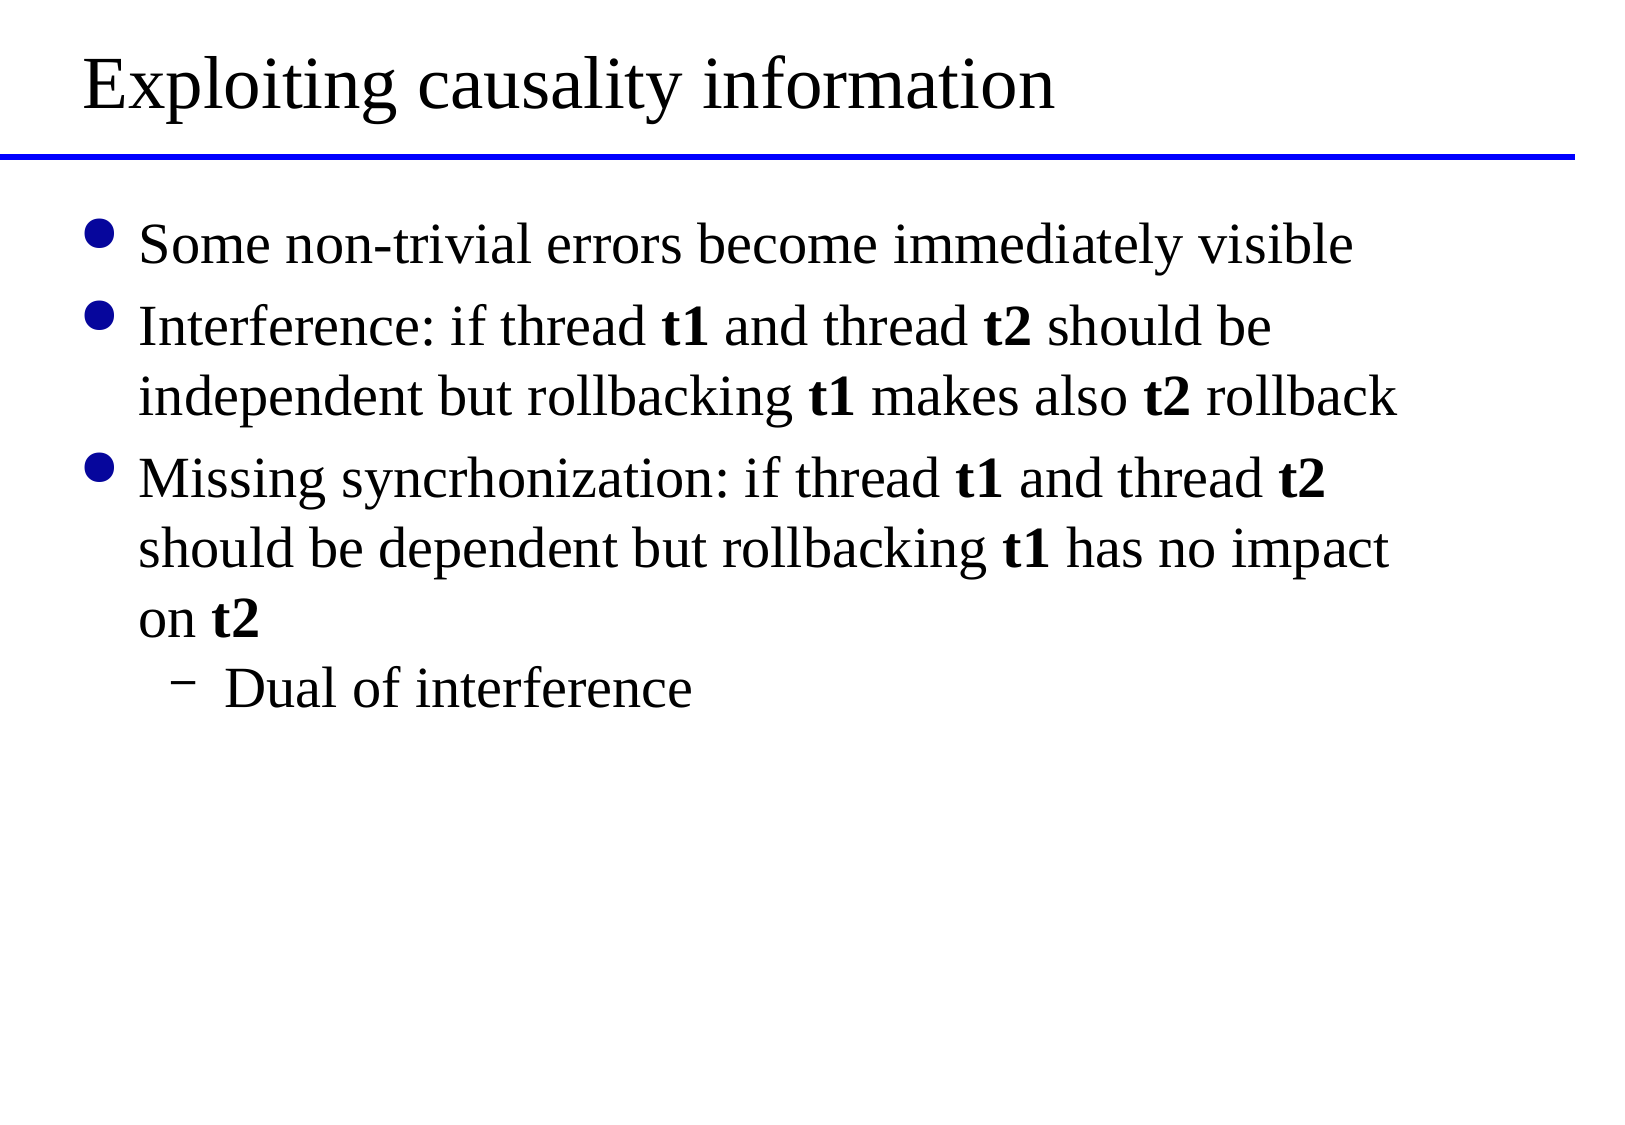

# Exploiting causality information
Some non-trivial errors become immediately visible
Interference: if thread t1 and thread t2 should be independent but rollbacking t1 makes also t2 rollback
Missing syncrhonization: if thread t1 and thread t2 should be dependent but rollbacking t1 has no impact on t2
Dual of interference